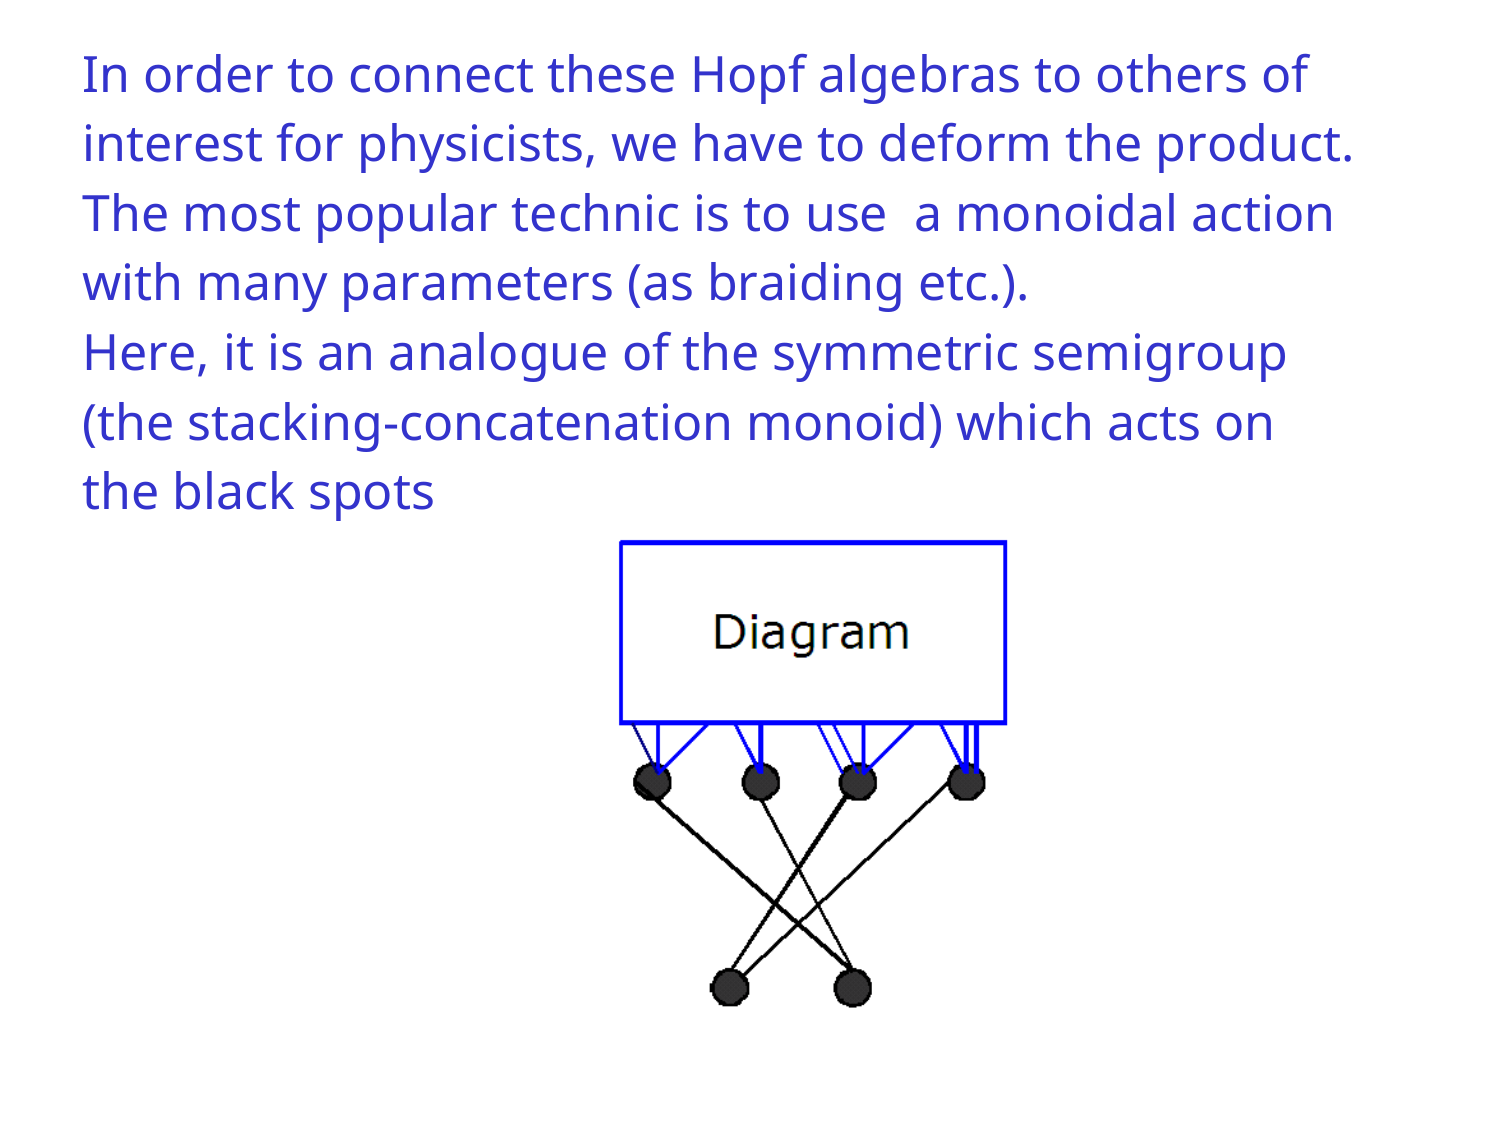

In order to connect these Hopf algebras to others of
interest for physicists, we have to deform the product.
The most popular technic is to use a monoidal action
with many parameters (as braiding etc.).
Here, it is an analogue of the symmetric semigroup
(the stacking-concatenation monoid) which acts on
the black spots